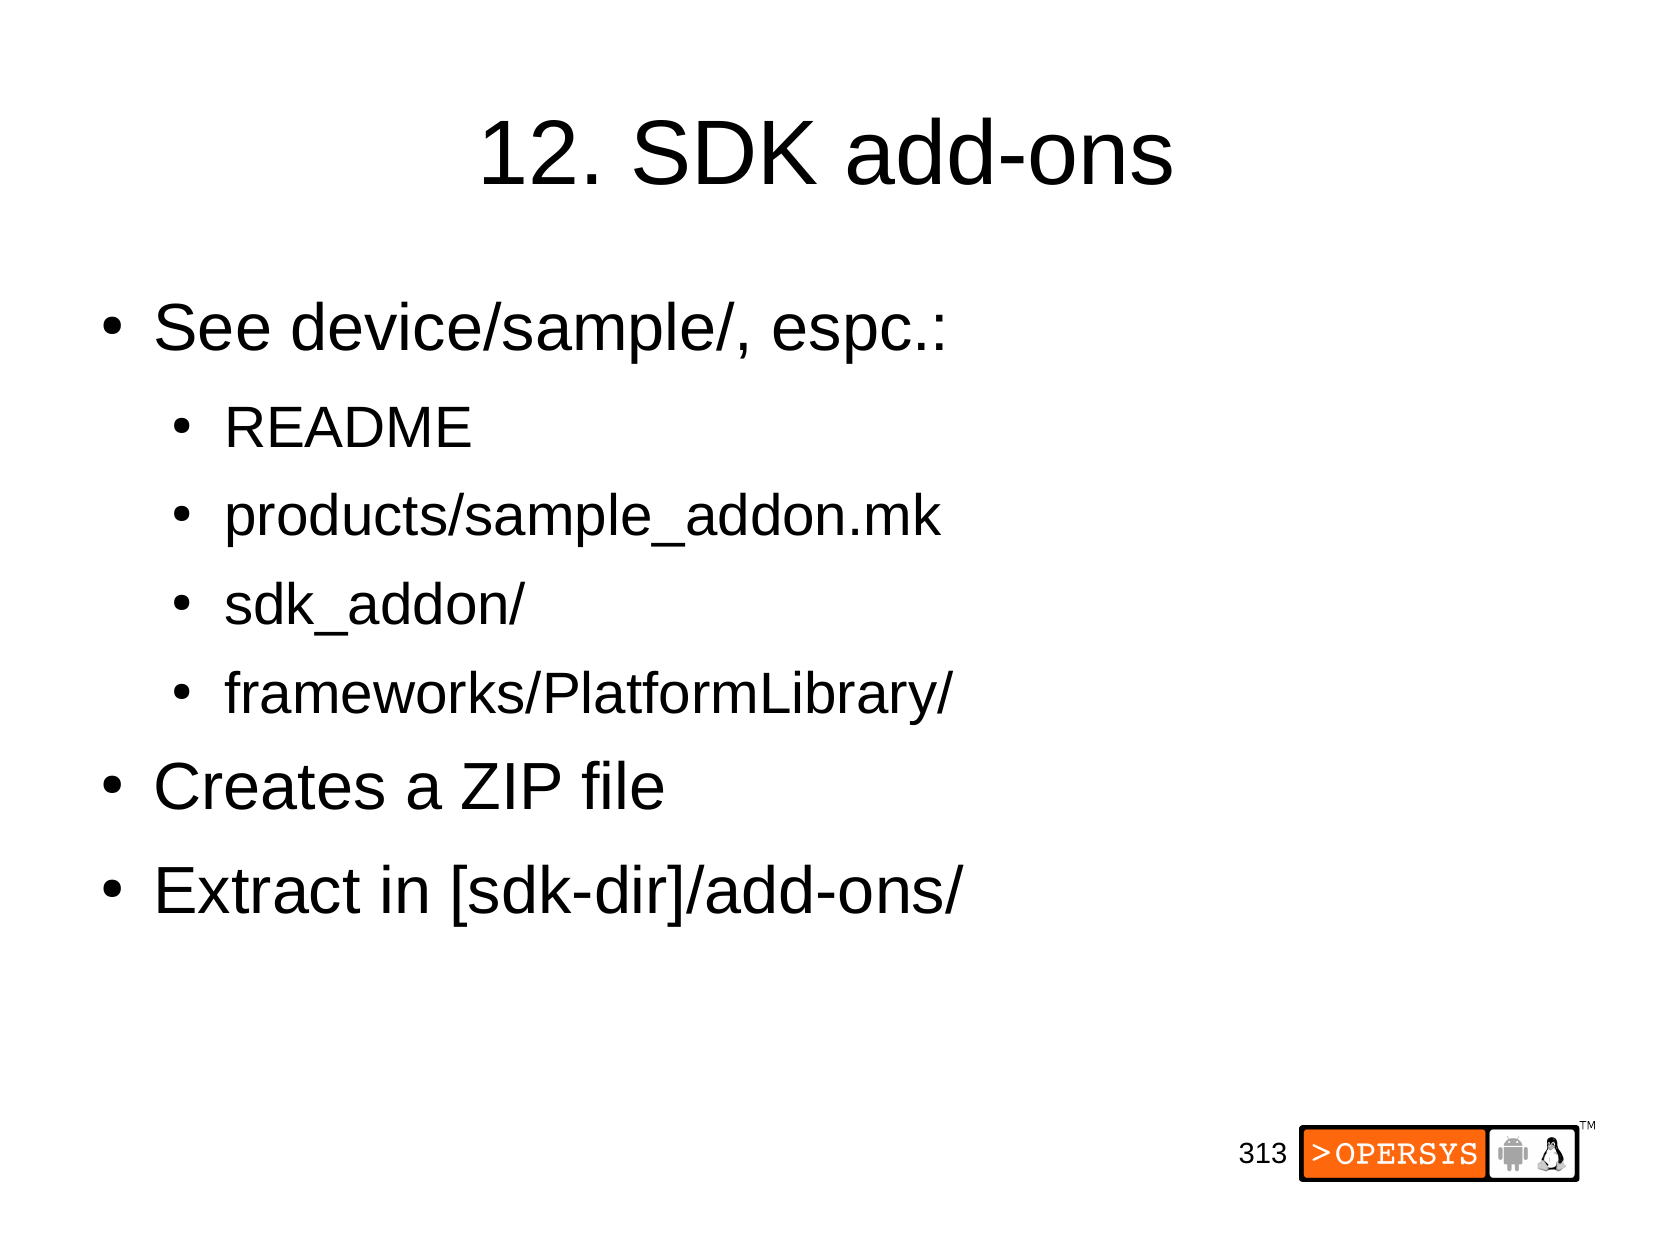

# 12. SDK add-ons
See device/sample/, espc.:
README
products/sample_addon.mk
sdk_addon/
frameworks/PlatformLibrary/
Creates a ZIP file
Extract in [sdk-dir]/add-ons/